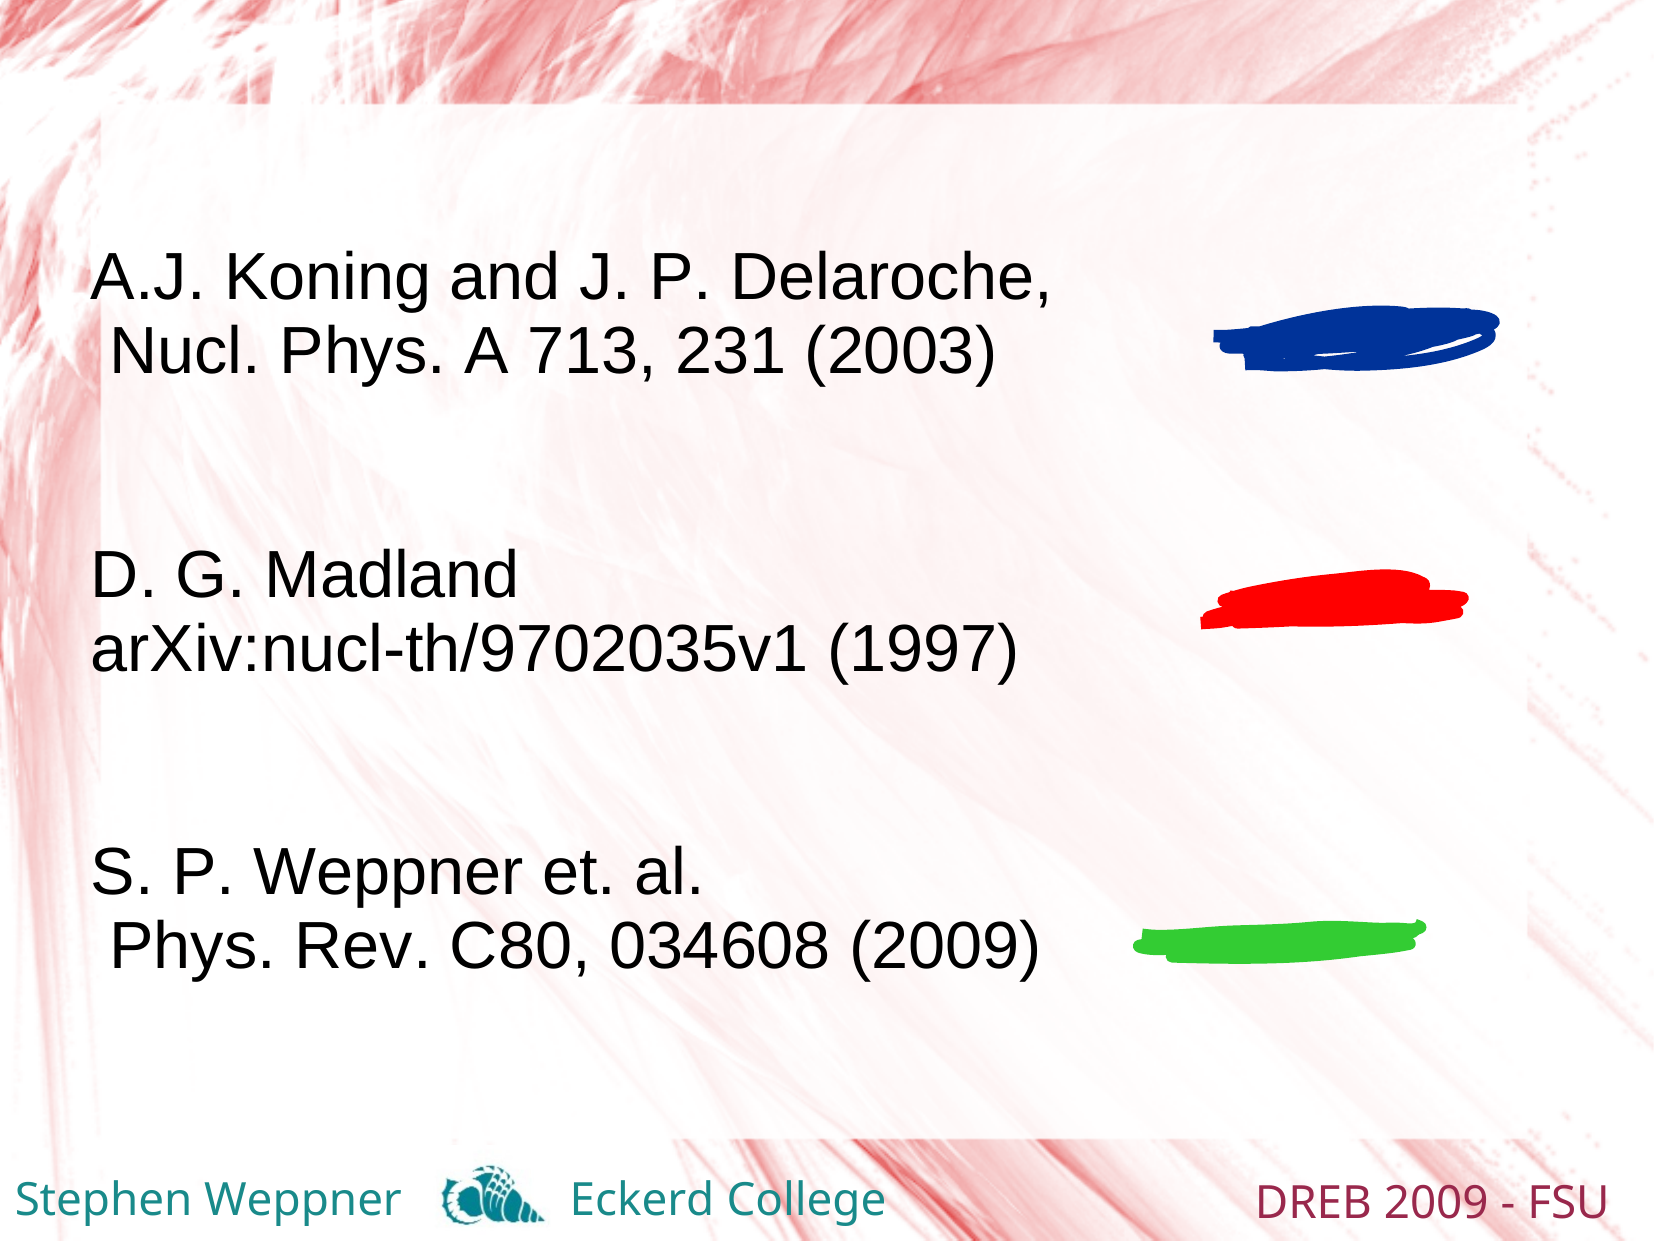

J. Koning and J. P. Delaroche,
 Nucl. Phys. A 713, 231 (2003)
D. G. Madland
arXiv:nucl-th/9702035v1 (1997)
S. P. Weppner et. al.
 Phys. Rev. C80, 034608 (2009)
Stephen Weppner Eckerd College
DREB 2009 - FSU